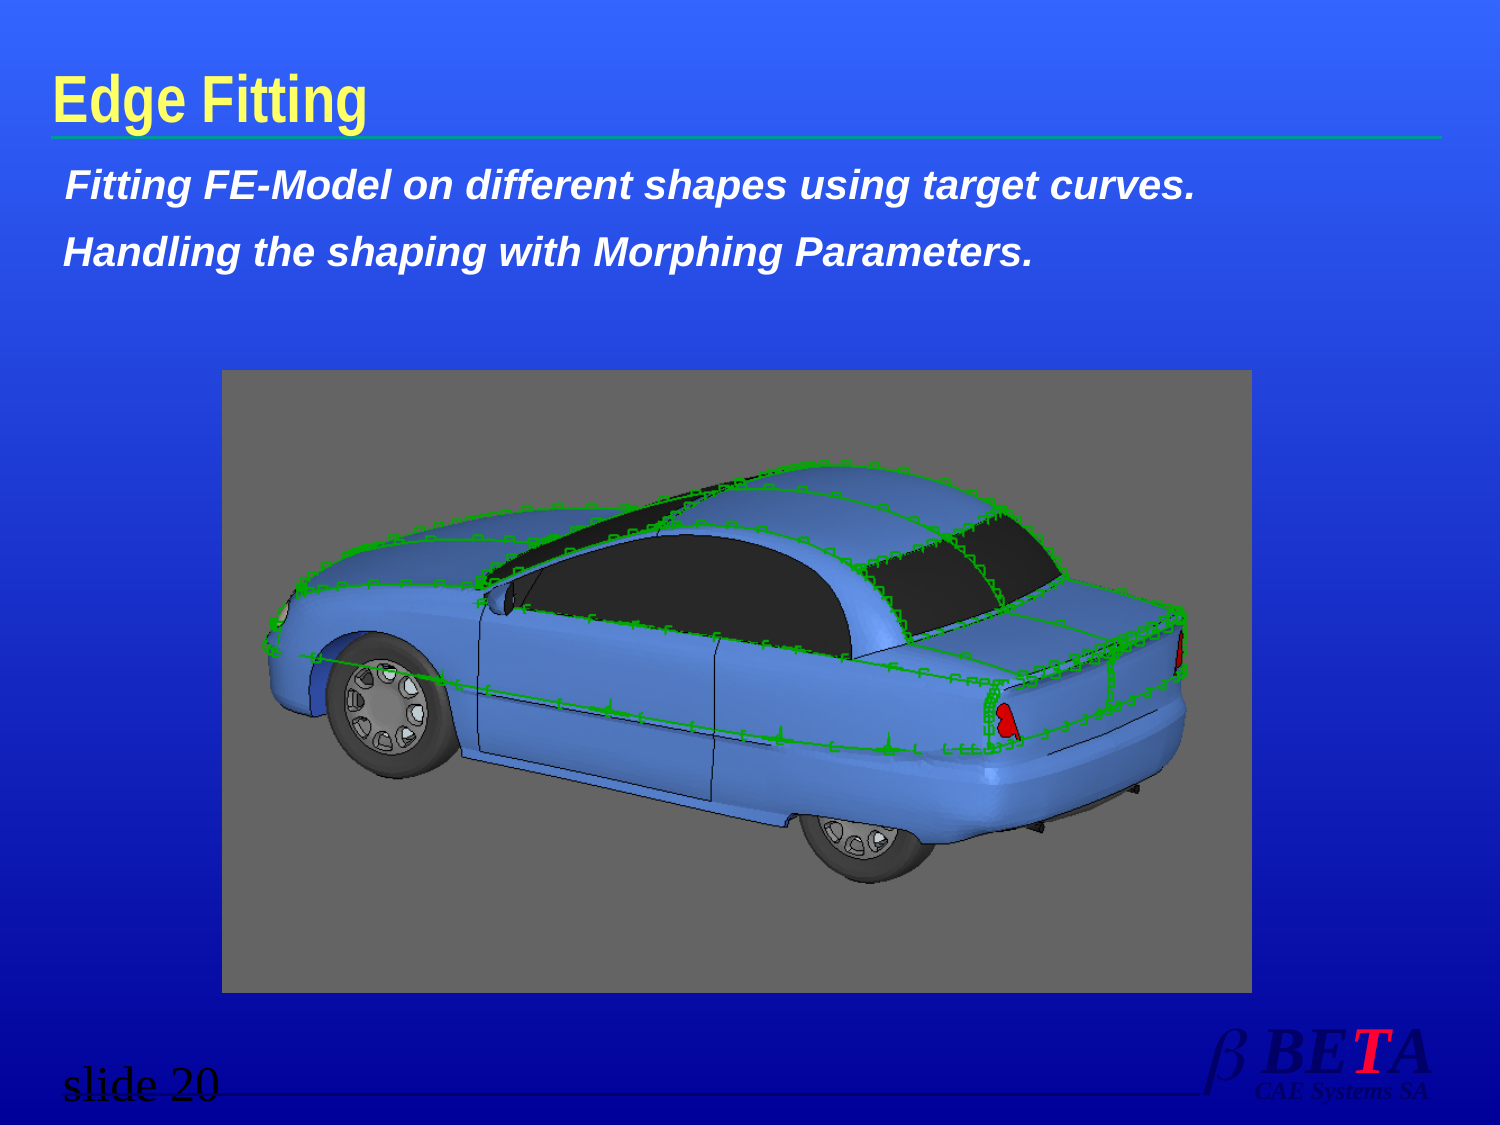

# Edge Fitting
Fitting FE-Model on different shapes using target curves.
Handling the shaping with Morphing Parameters.
20